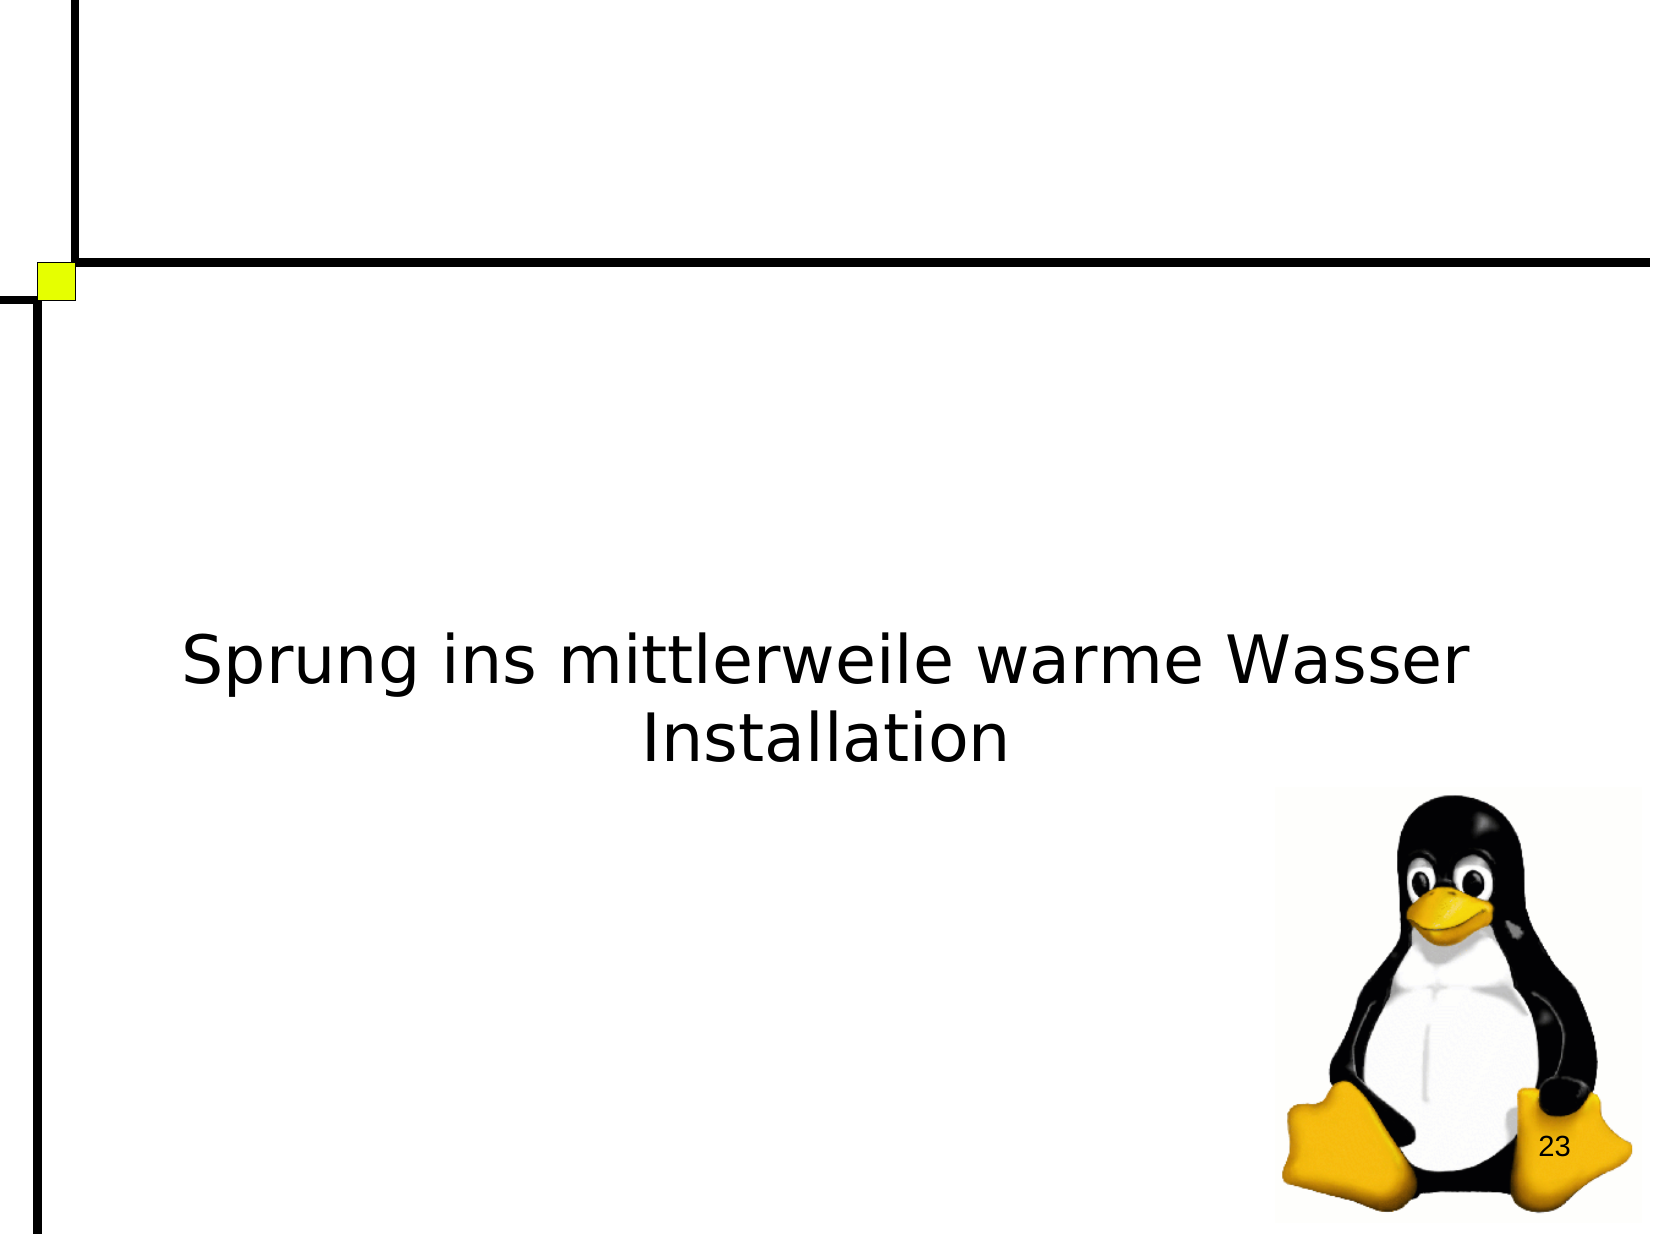

#
Sprung ins mittlerweile warme Wasser
Installation
23